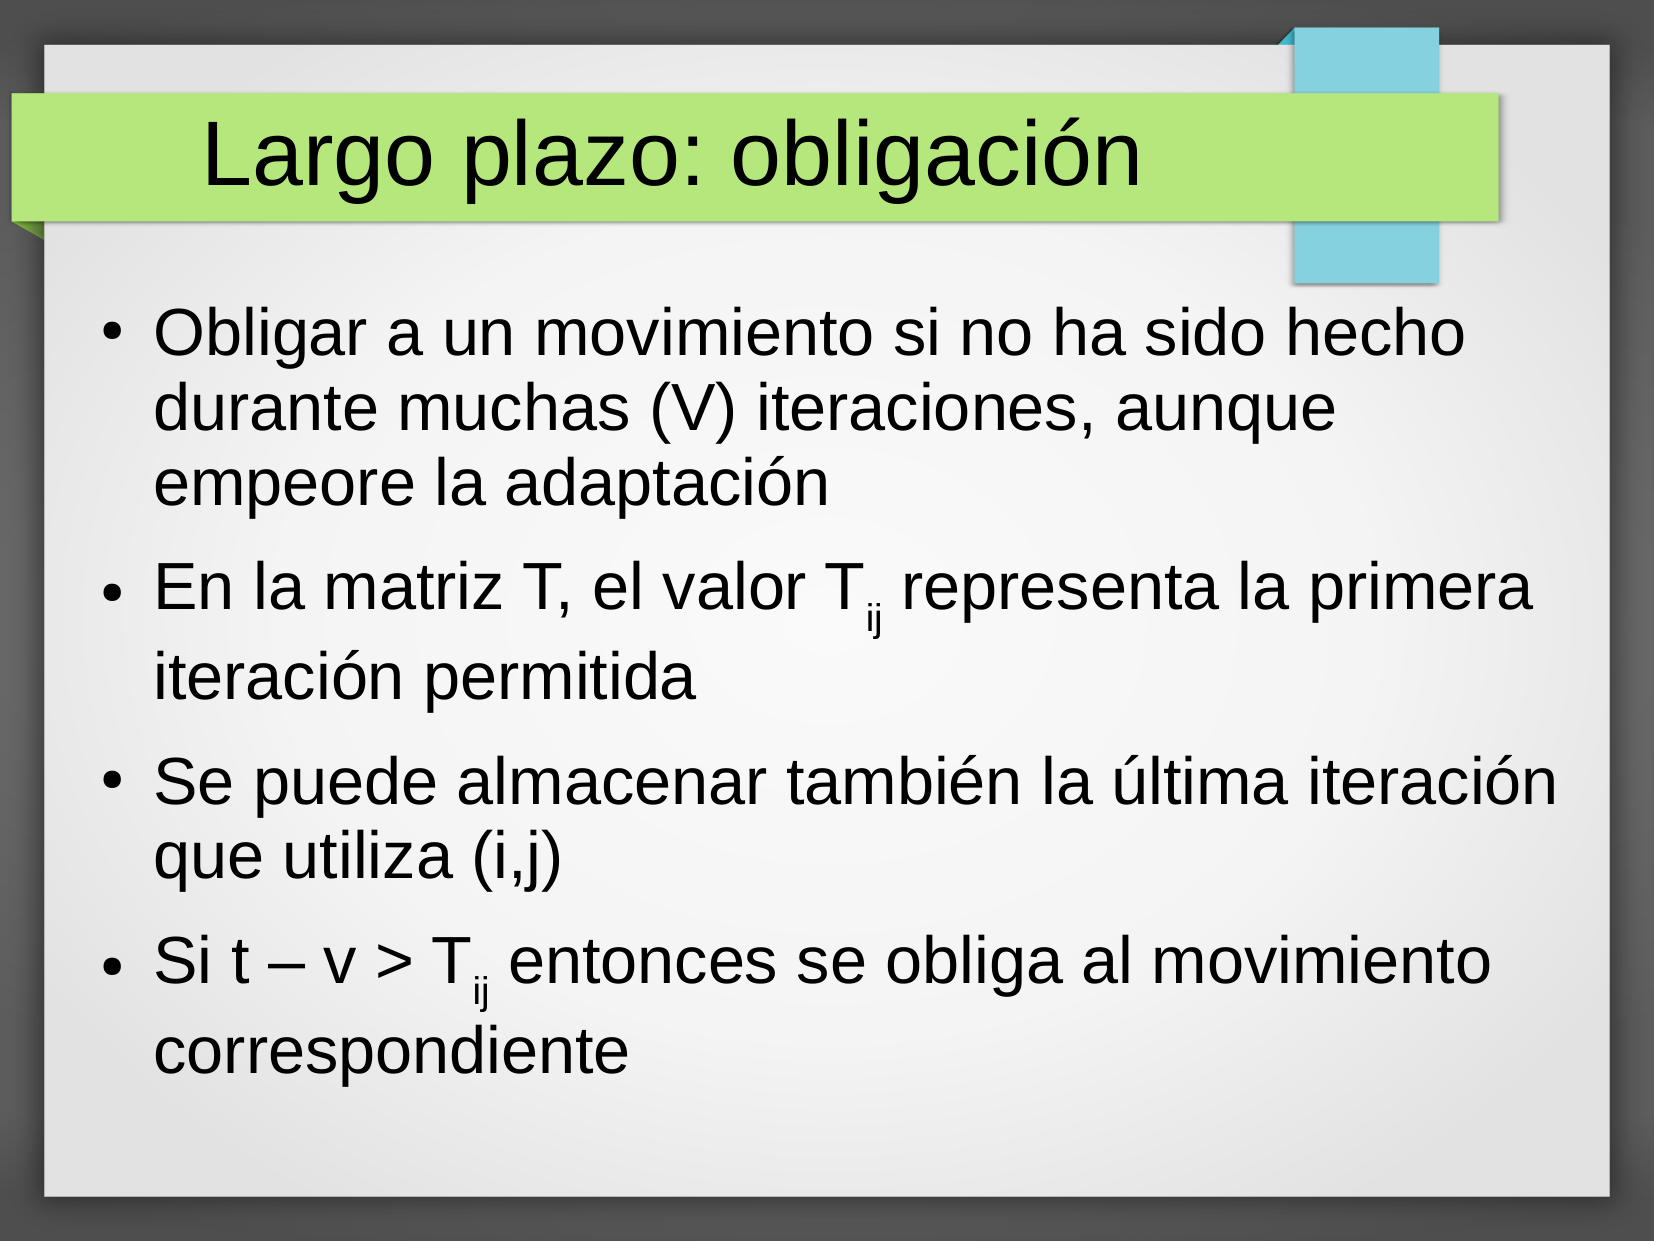

# Largo plazo: obligación
Obligar a un movimiento si no ha sido hecho durante muchas (V) iteraciones, aunque empeore la adaptación
En la matriz T, el valor Tij representa la primera iteración permitida
Se puede almacenar también la última iteración que utiliza (i,j)
Si t – v > Tij entonces se obliga al movimiento correspondiente